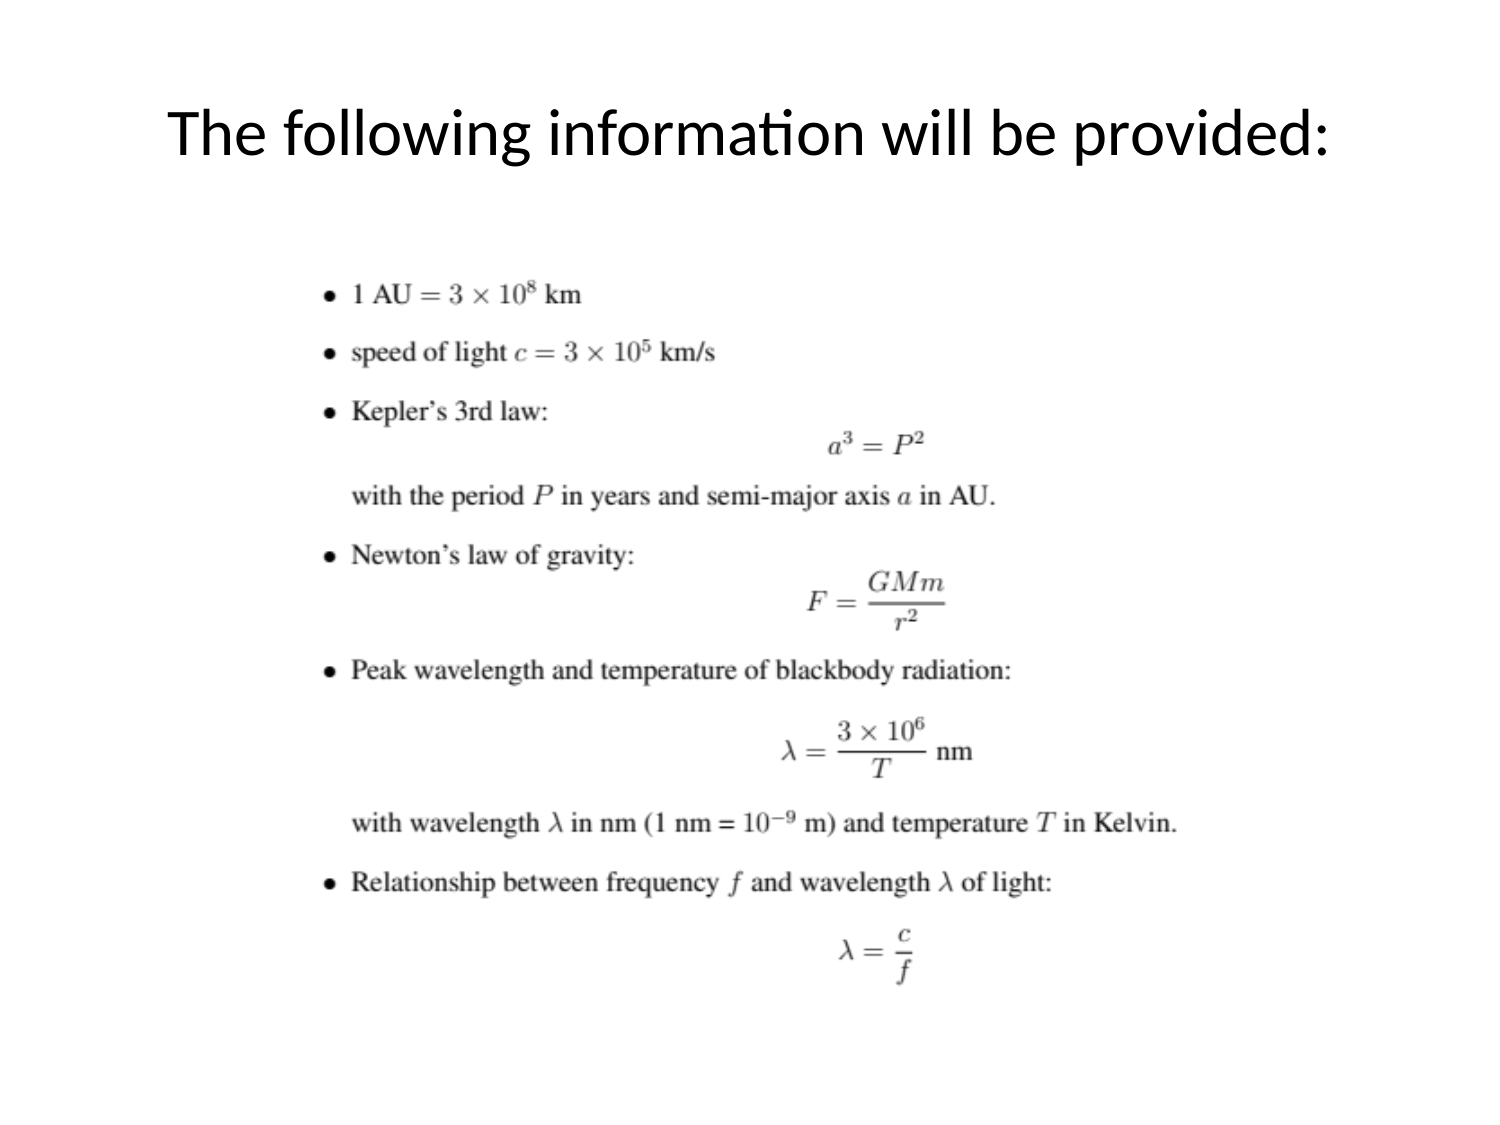

# The following information will be provided: